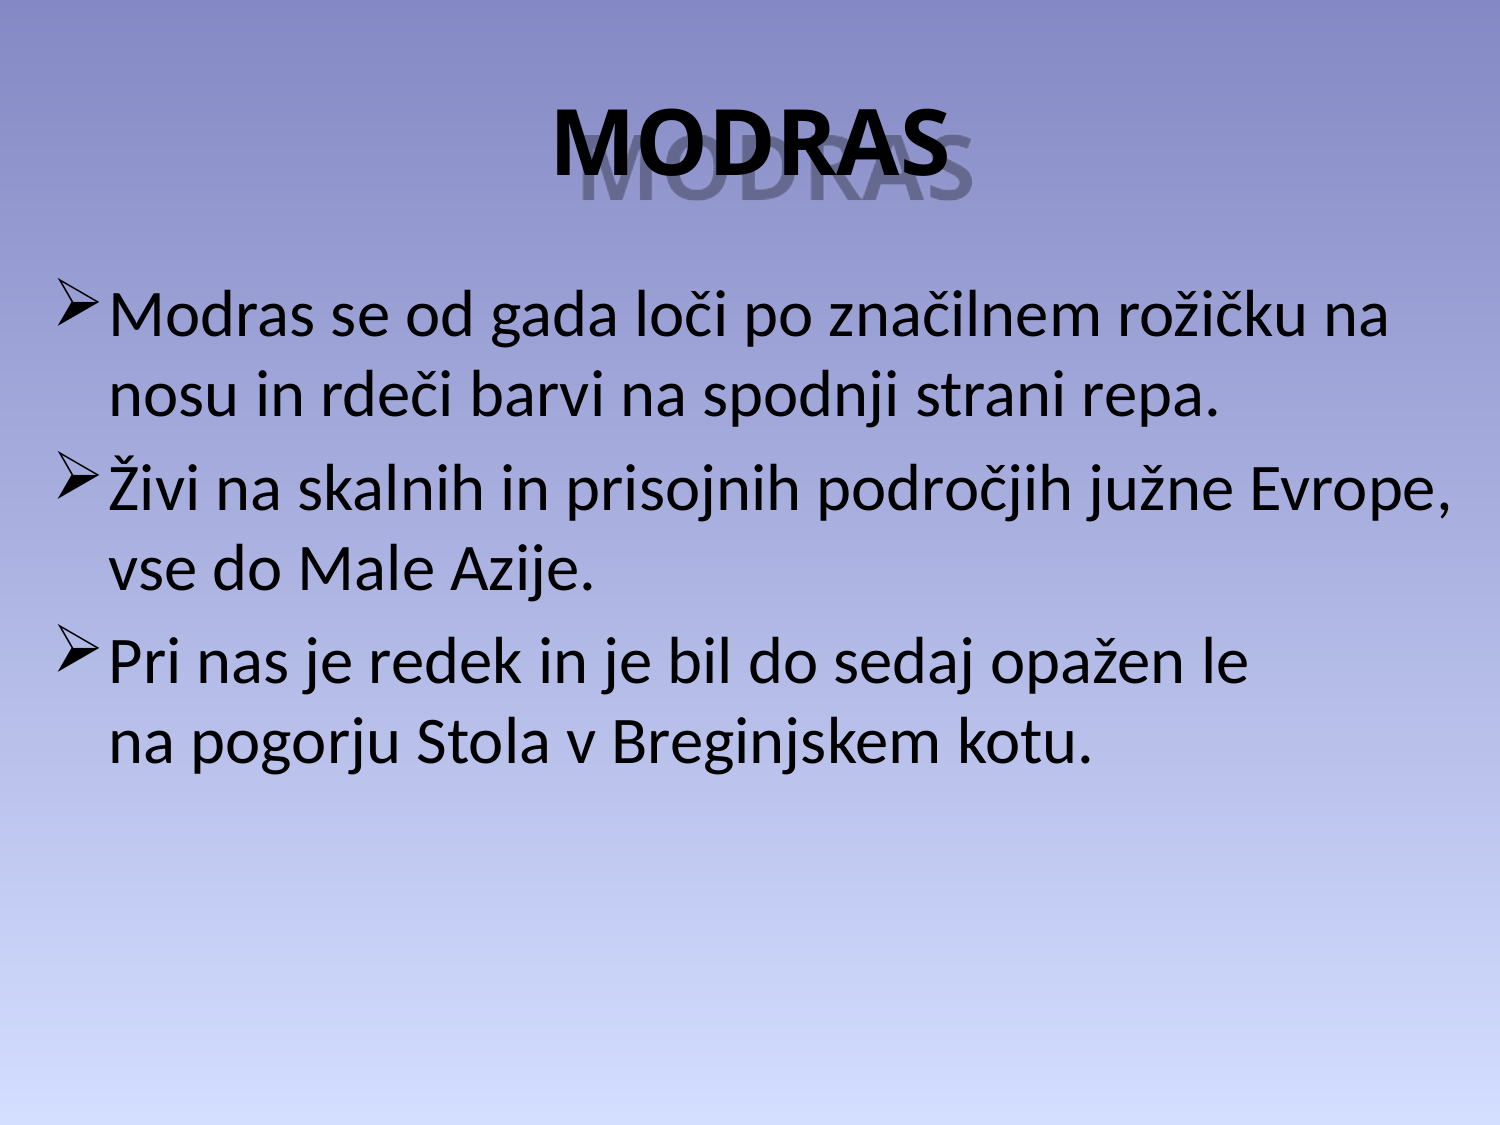

# MODRAS
Modras se od gada loči po značilnem rožičku na nosu in rdeči barvi na spodnji strani repa.
Živi na skalnih in prisojnih področjih južne Evrope, vse do Male Azije.
Pri nas je redek in je bil do sedaj opažen le na pogorju Stola v Breginjskem kotu.